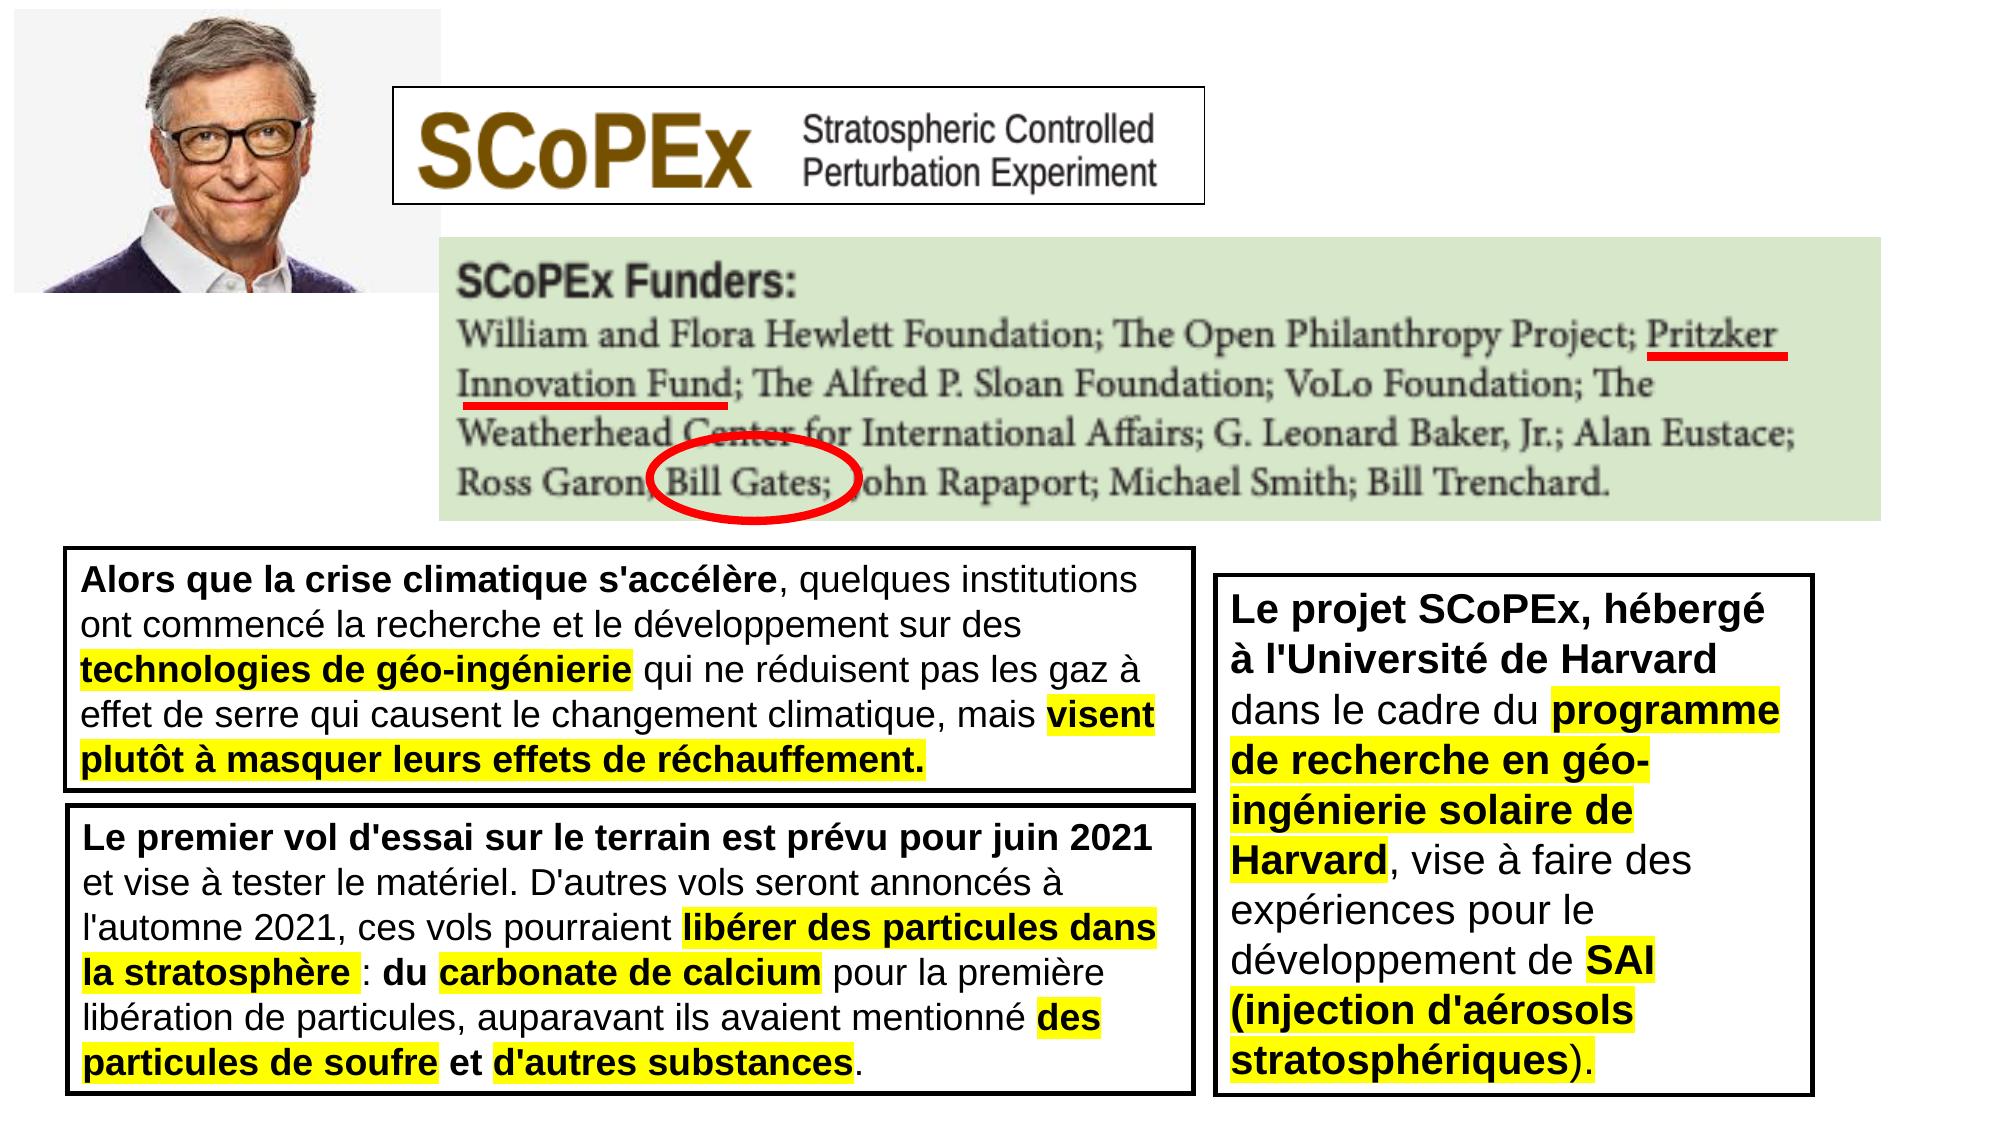

Alors que la crise climatique s'accélère, quelques institutions ont commencé la recherche et le développement sur des technologies de géo-ingénierie qui ne réduisent pas les gaz à effet de serre qui causent le changement climatique, mais visent plutôt à masquer leurs effets de réchauffement.
Le projet SCoPEx, hébergé à l'Université de Harvard dans le cadre du programme de recherche en géo-ingénierie solaire de Harvard, vise à faire des expériences pour le développement de SAI (injection d'aérosols stratosphériques).
Le premier vol d'essai sur le terrain est prévu pour juin 2021 et vise à tester le matériel. D'autres vols seront annoncés à l'automne 2021, ces vols pourraient libérer des particules dans la stratosphère : du carbonate de calcium pour la première libération de particules, auparavant ils avaient mentionné des particules de soufre et d'autres substances.